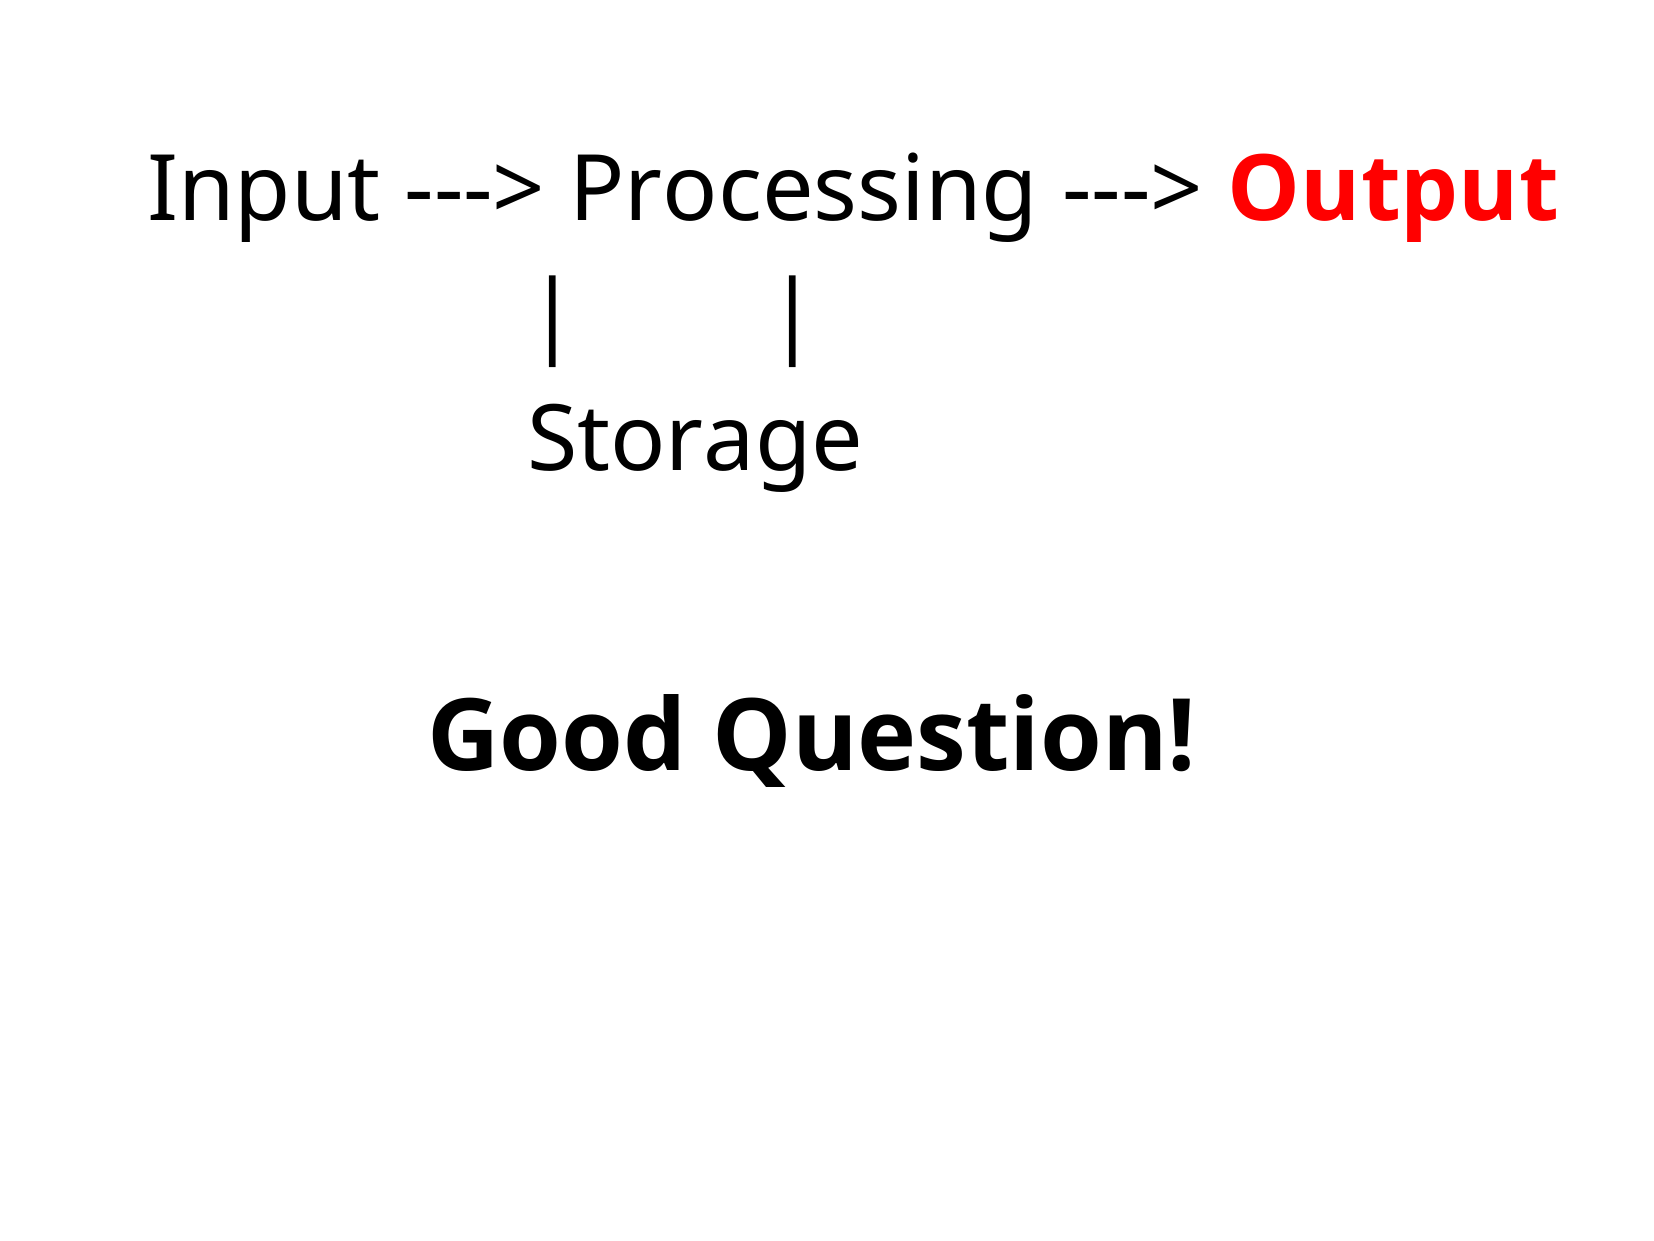

Input ---> Processing ---> Output
 | |
 Storage
Good Question!